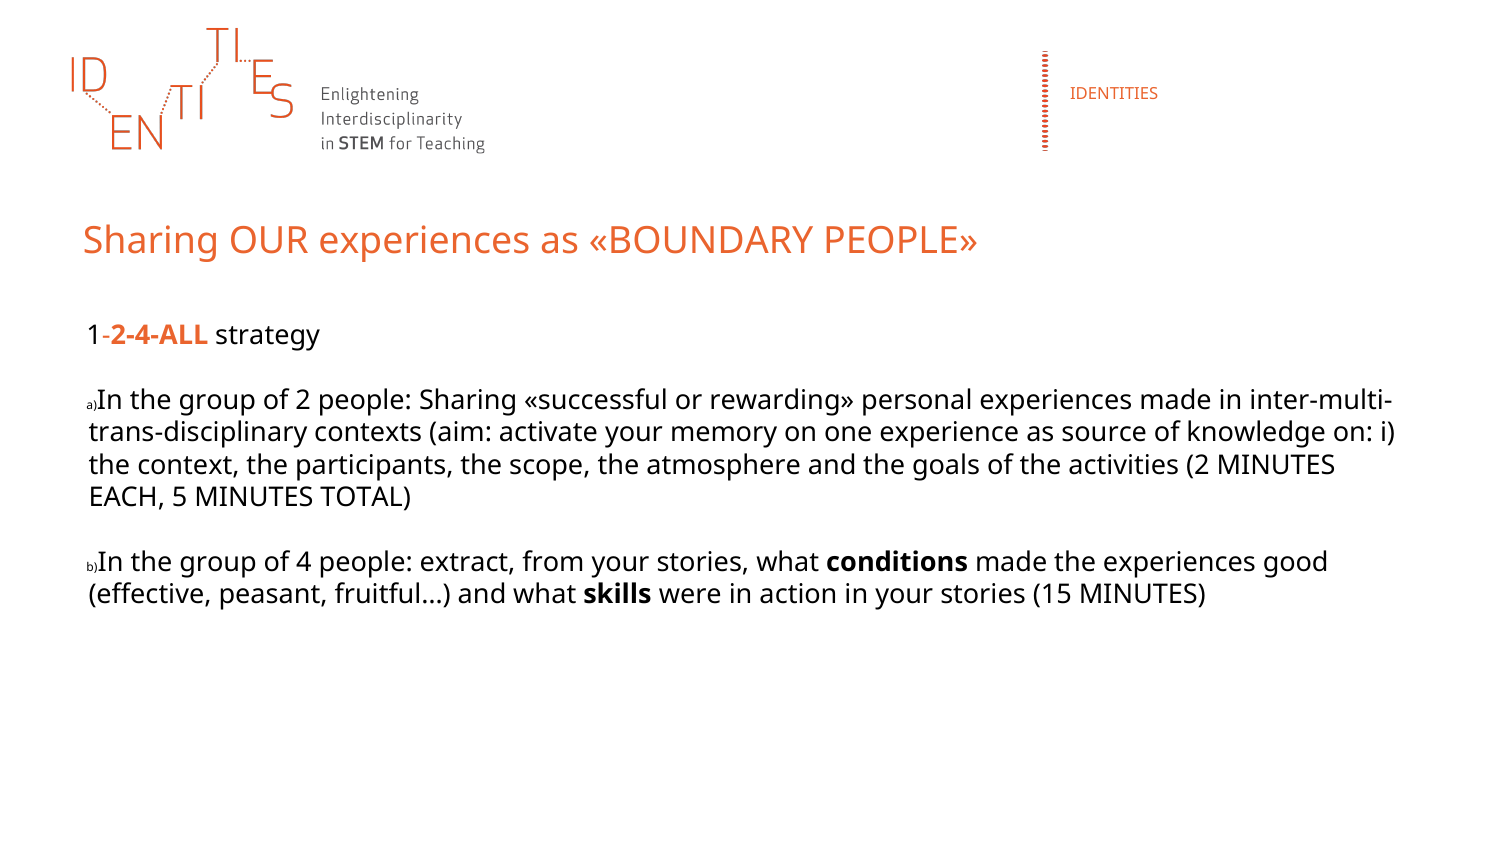

IDENTITIES
# Sharing OUR experiences as «BOUNDARY PEOPLE»
1-2-4-ALL strategy
In the group of 2 people: Sharing «successful or rewarding» personal experiences made in inter-multi-trans-disciplinary contexts (aim: activate your memory on one experience as source of knowledge on: i) the context, the participants, the scope, the atmosphere and the goals of the activities (2 MINUTES EACH, 5 MINUTES TOTAL)
In the group of 4 people: extract, from your stories, what conditions made the experiences good (effective, peasant, fruitful…) and what skills were in action in your stories (15 MINUTES)